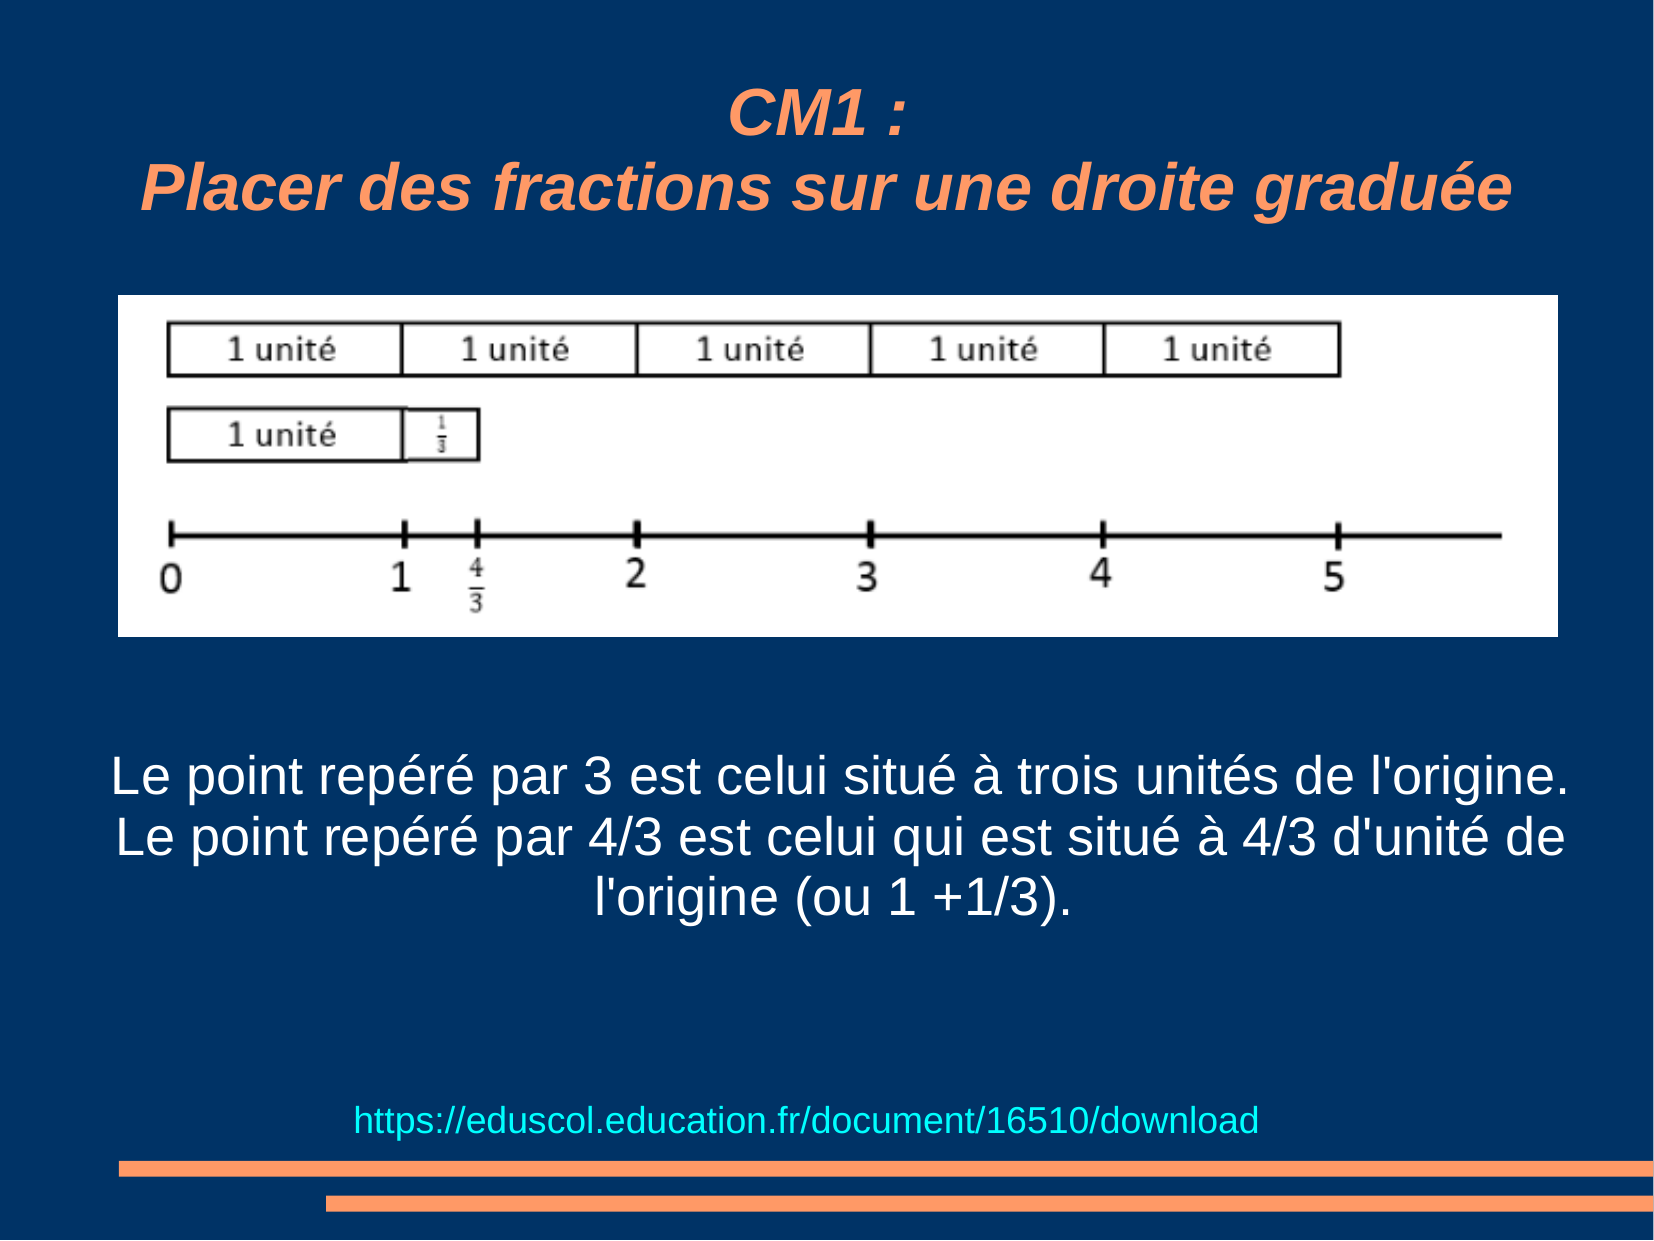

# CM1 : Placer des fractions sur une droite graduée
Le point repéré par 3 est celui situé à trois unités de l'origine.
Le point repéré par 4/3 est celui qui est situé à 4/3 d'unité de l'origine (ou 1 +1/3).
https://eduscol.education.fr/document/16510/download